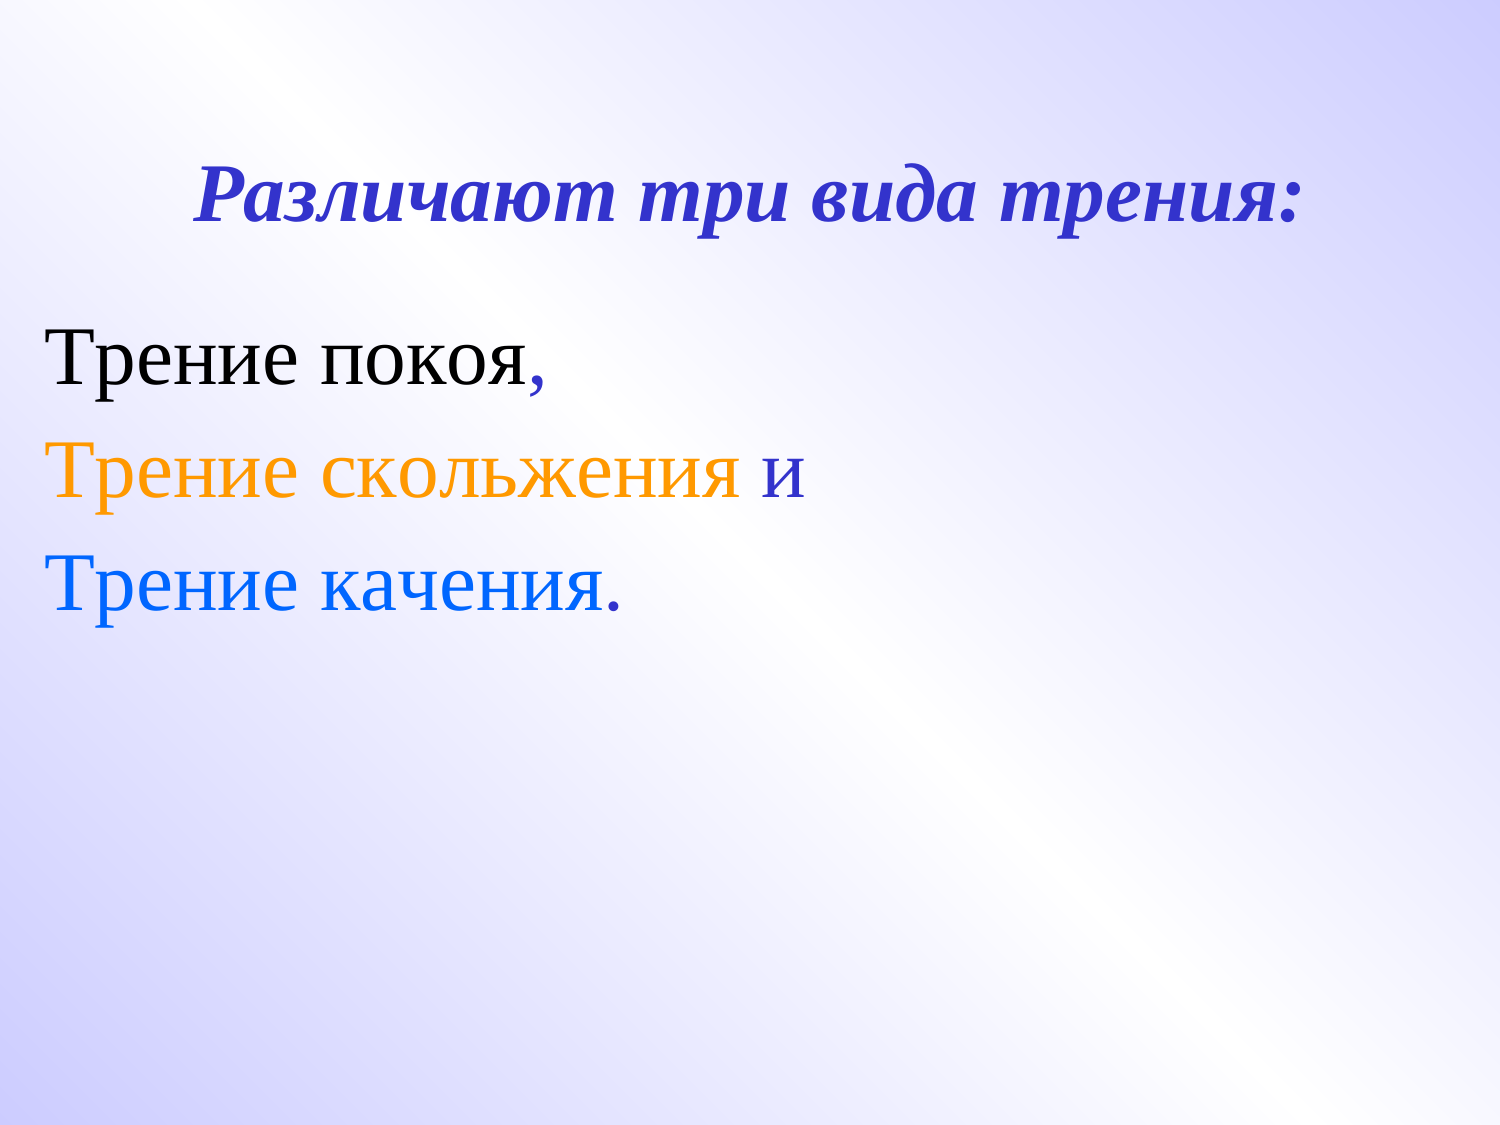

# Различают три вида трения:
Трение покоя,
Трение скольжения и
Трение качения.